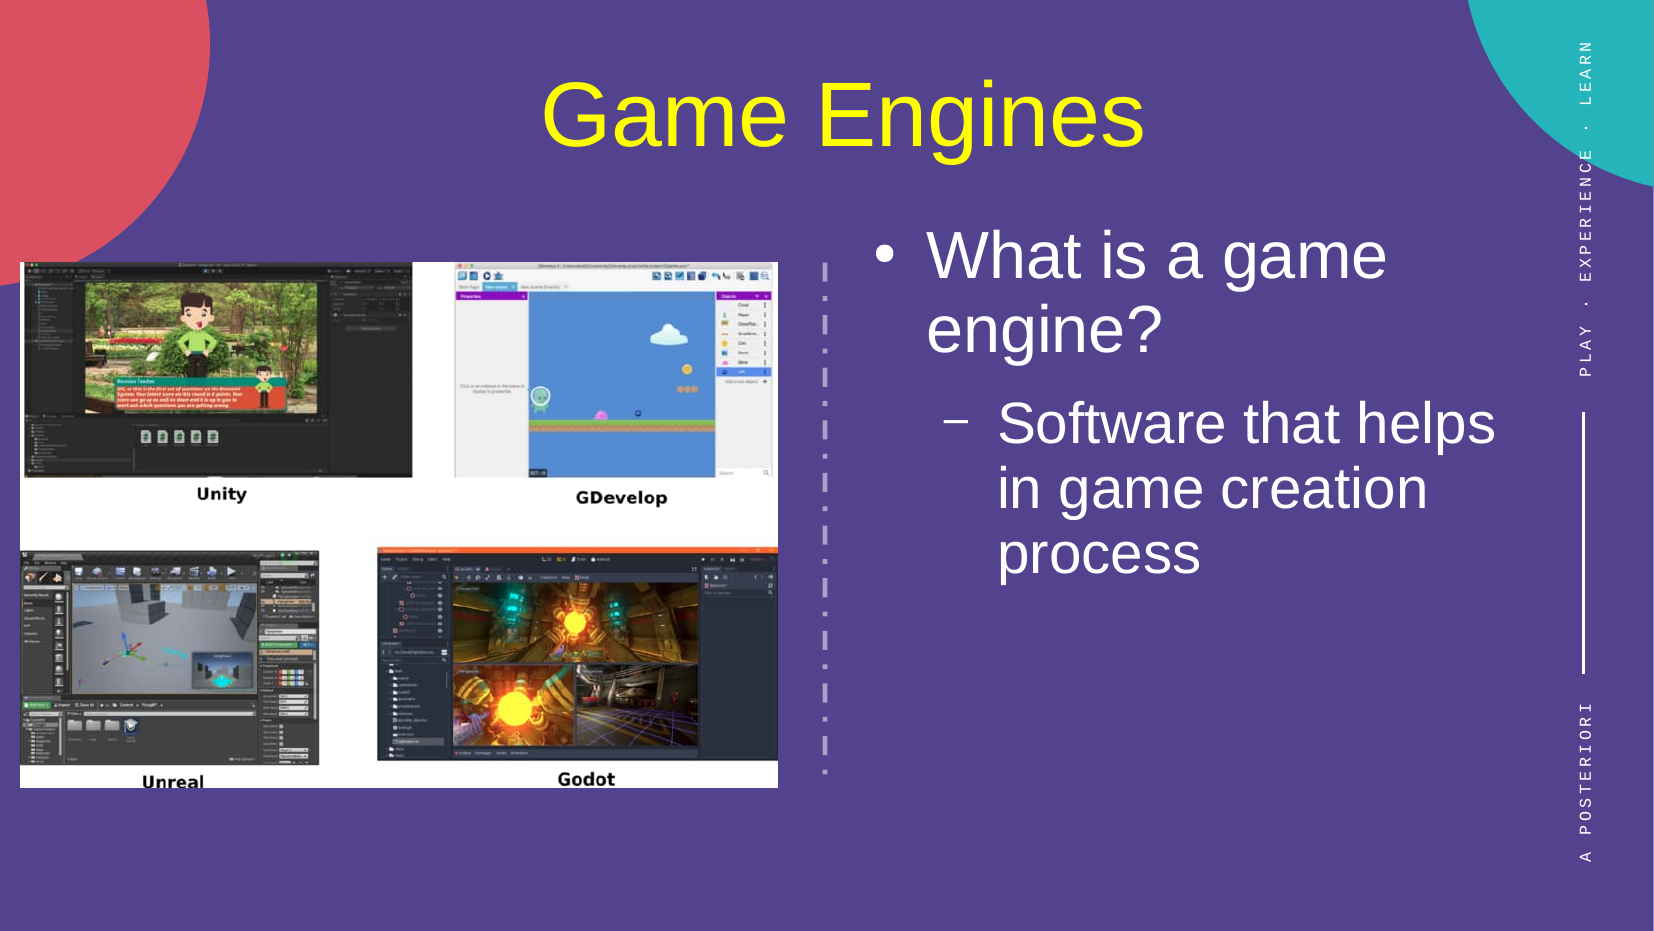

# Game Engines
What is a game engine?
Software that helps in game creation process